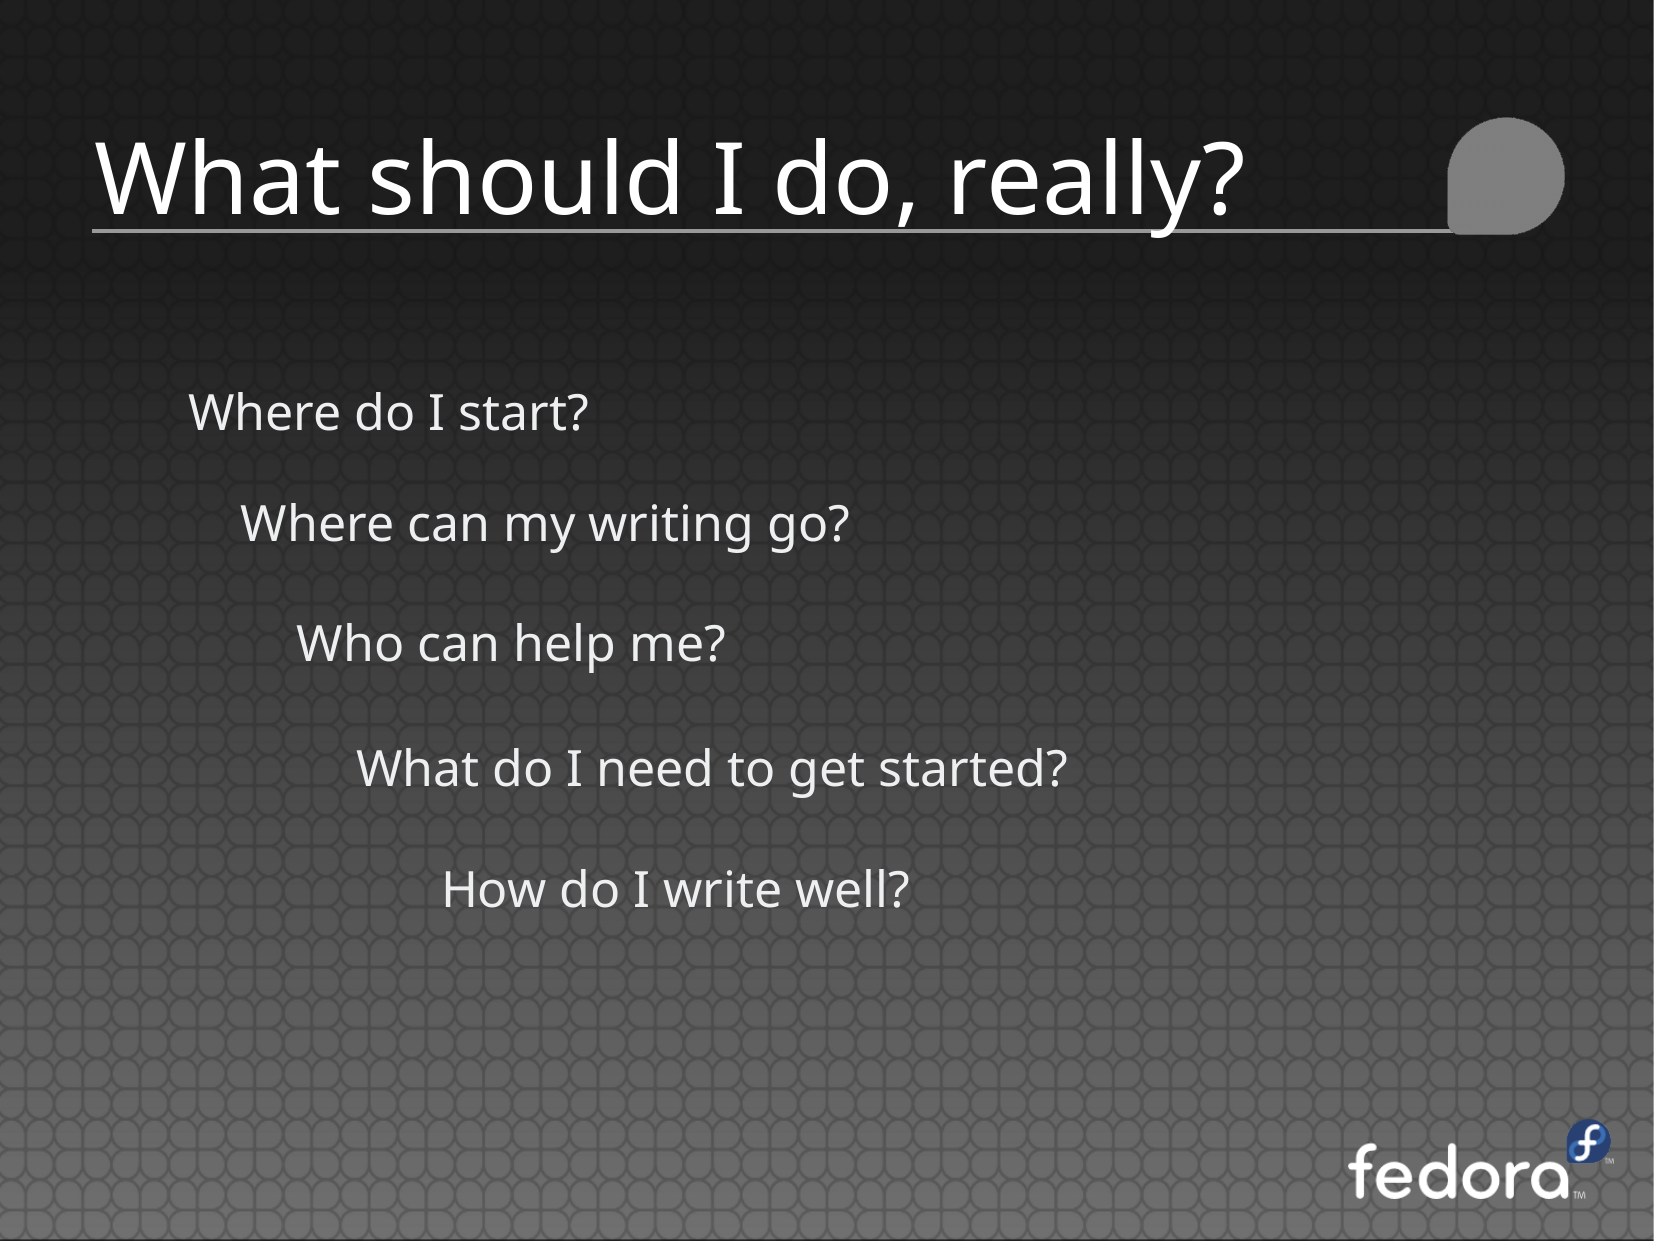

# What should I do, really?
Where do I start?
Where can my writing go?
Who can help me?
What do I need to get started?
How do I write well?